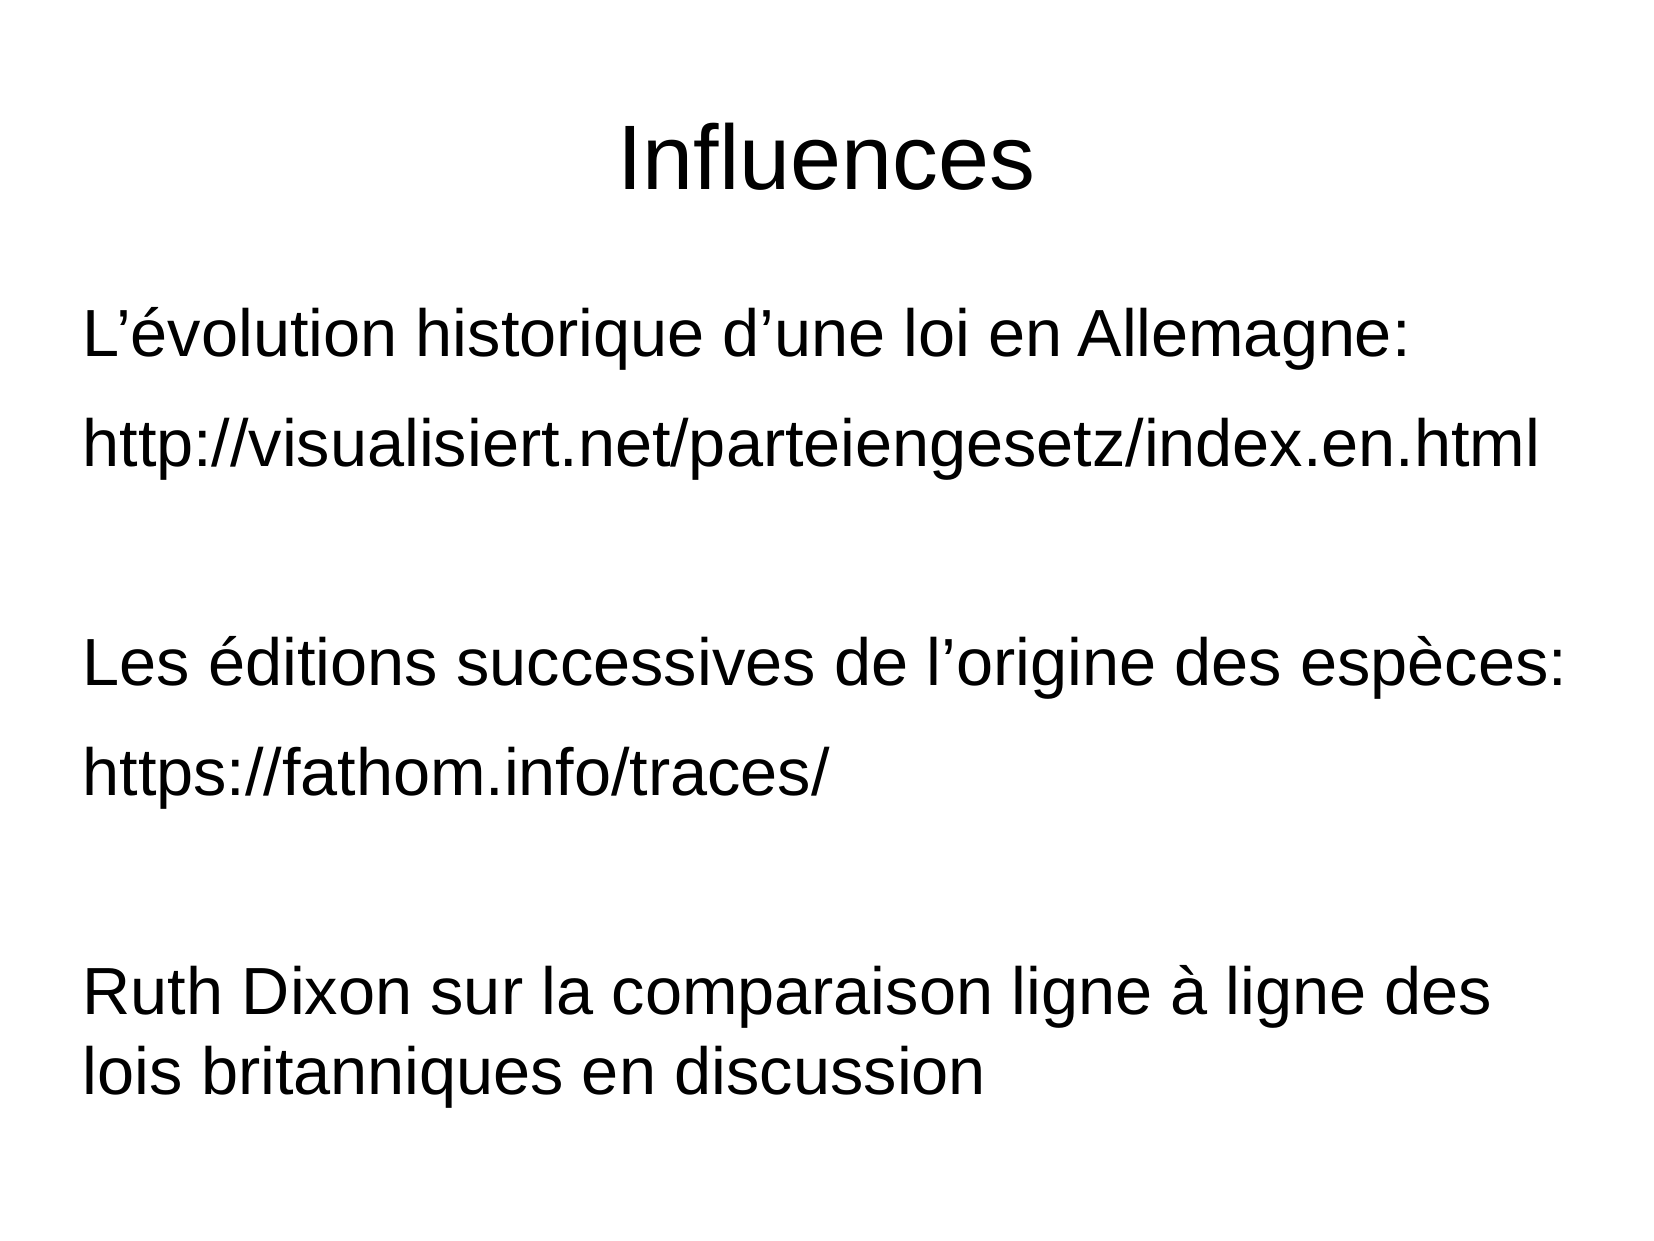

# Influences
L’évolution historique d’une loi en Allemagne:
http://visualisiert.net/parteiengesetz/index.en.html
Les éditions successives de l’origine des espèces:
https://fathom.info/traces/
Ruth Dixon sur la comparaison ligne à ligne des lois britanniques en discussion